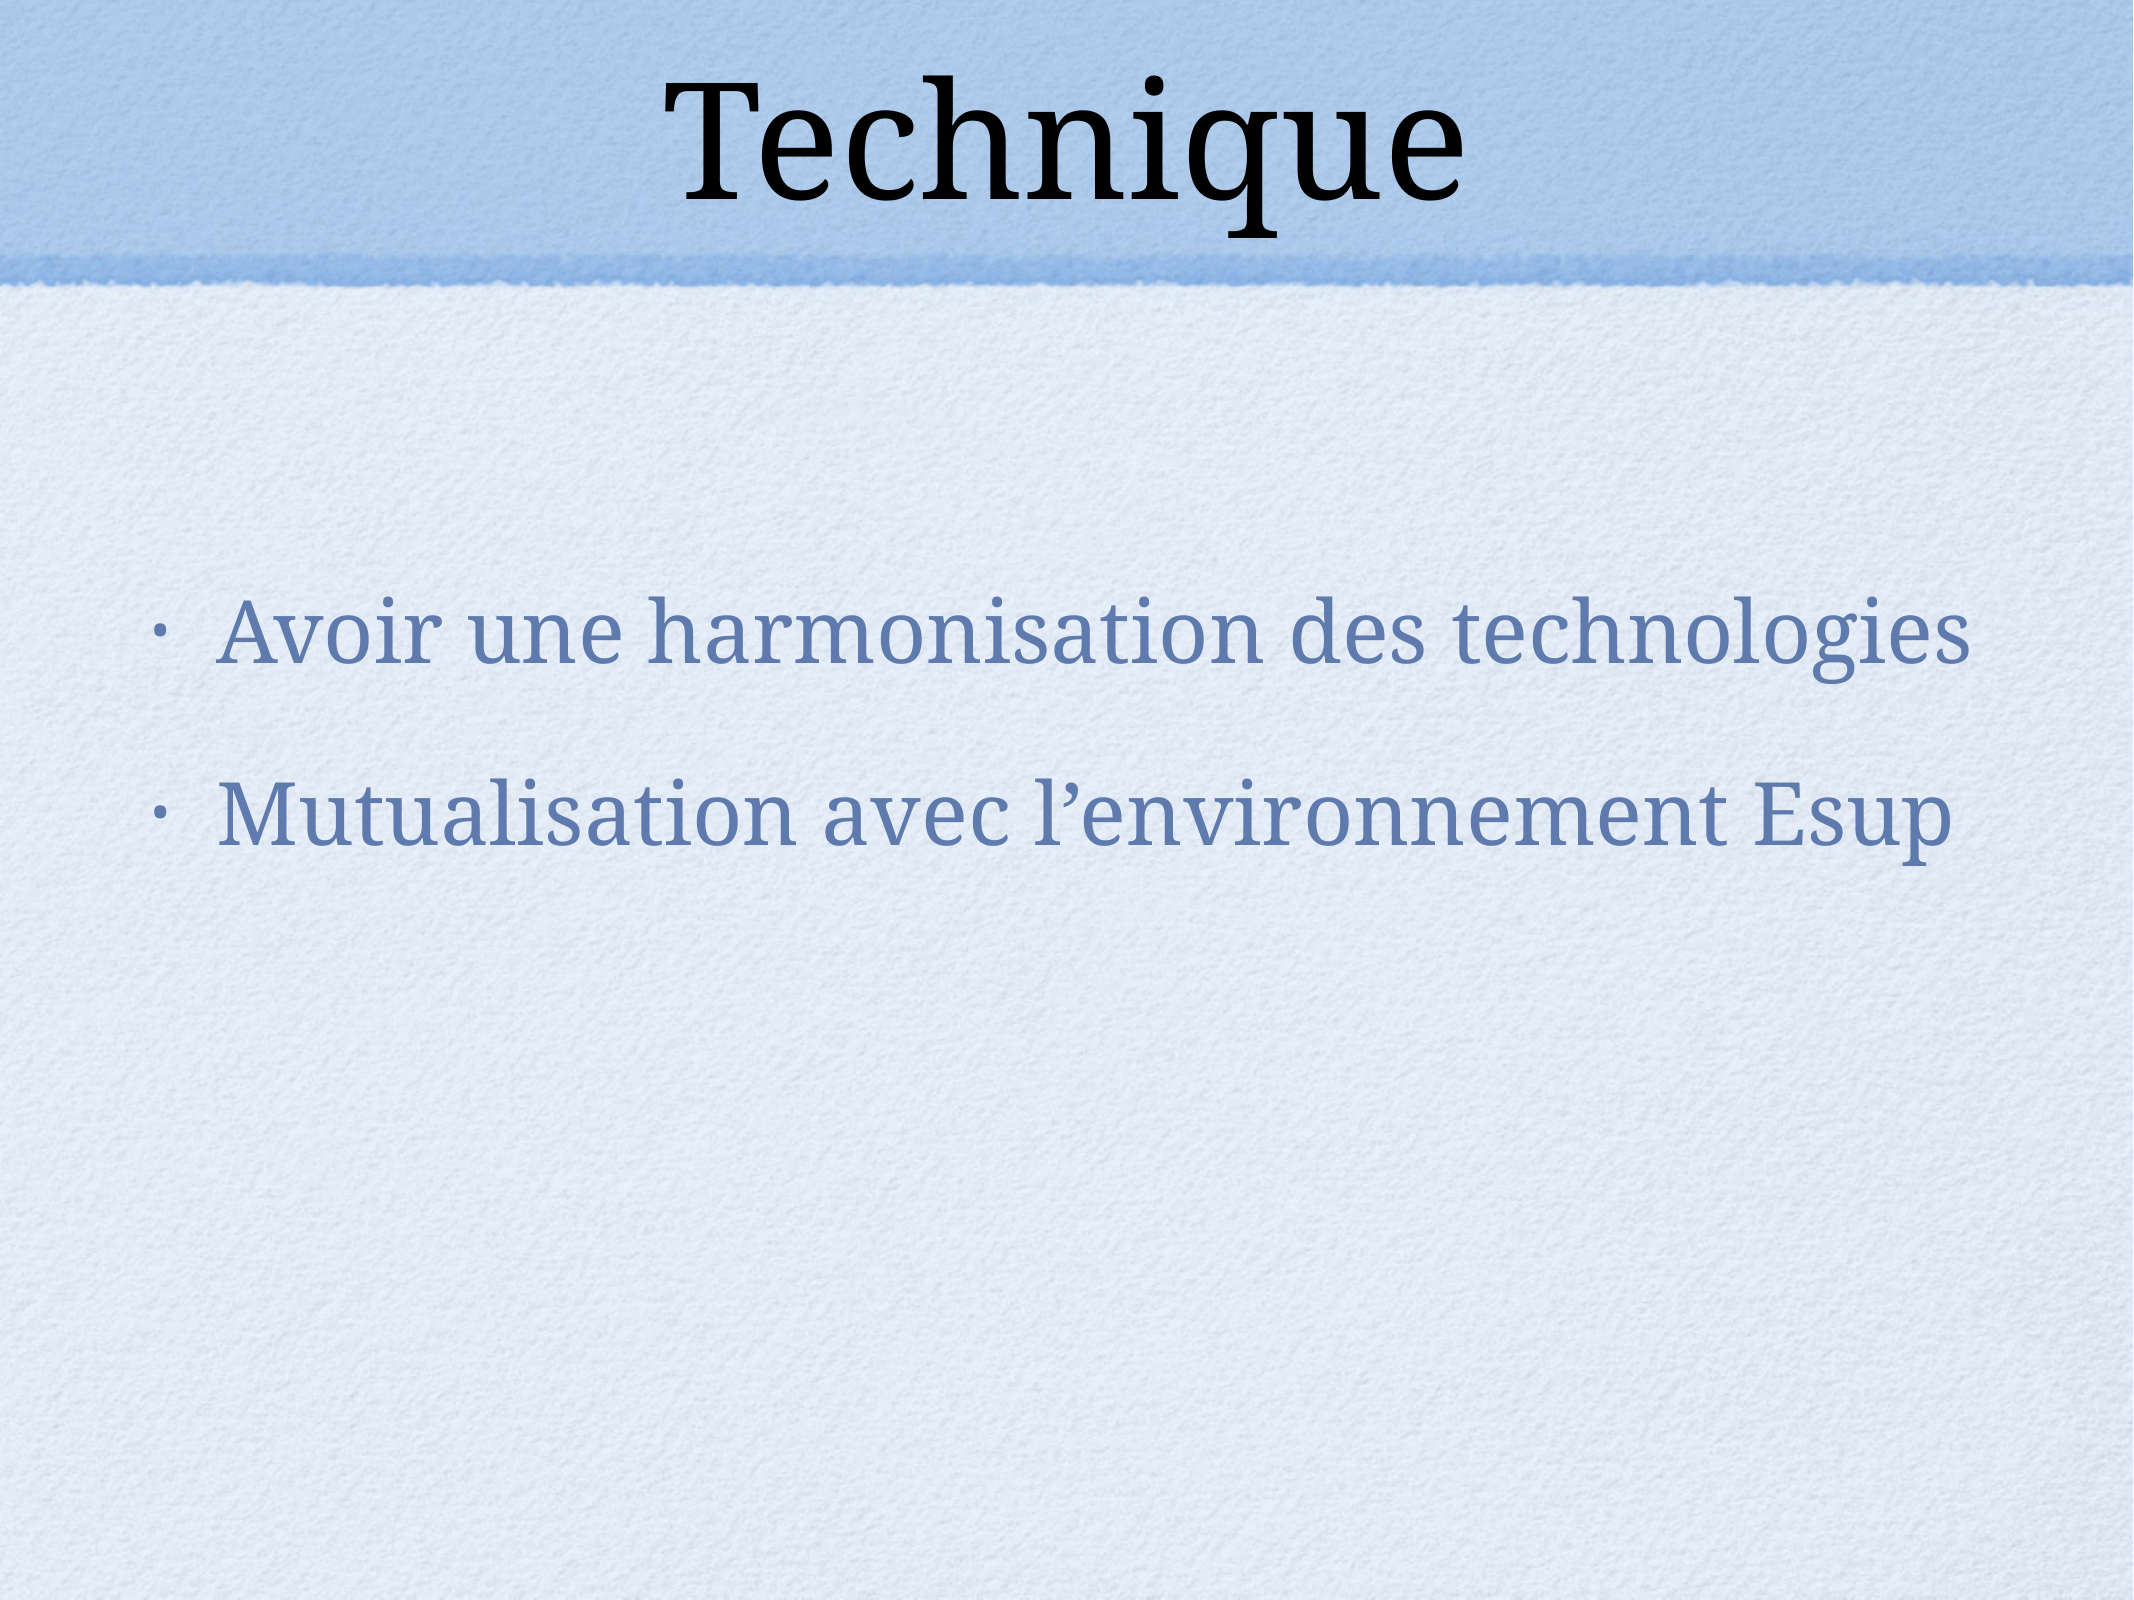

# Technique
Avoir une harmonisation des technologies
Mutualisation avec l’environnement Esup